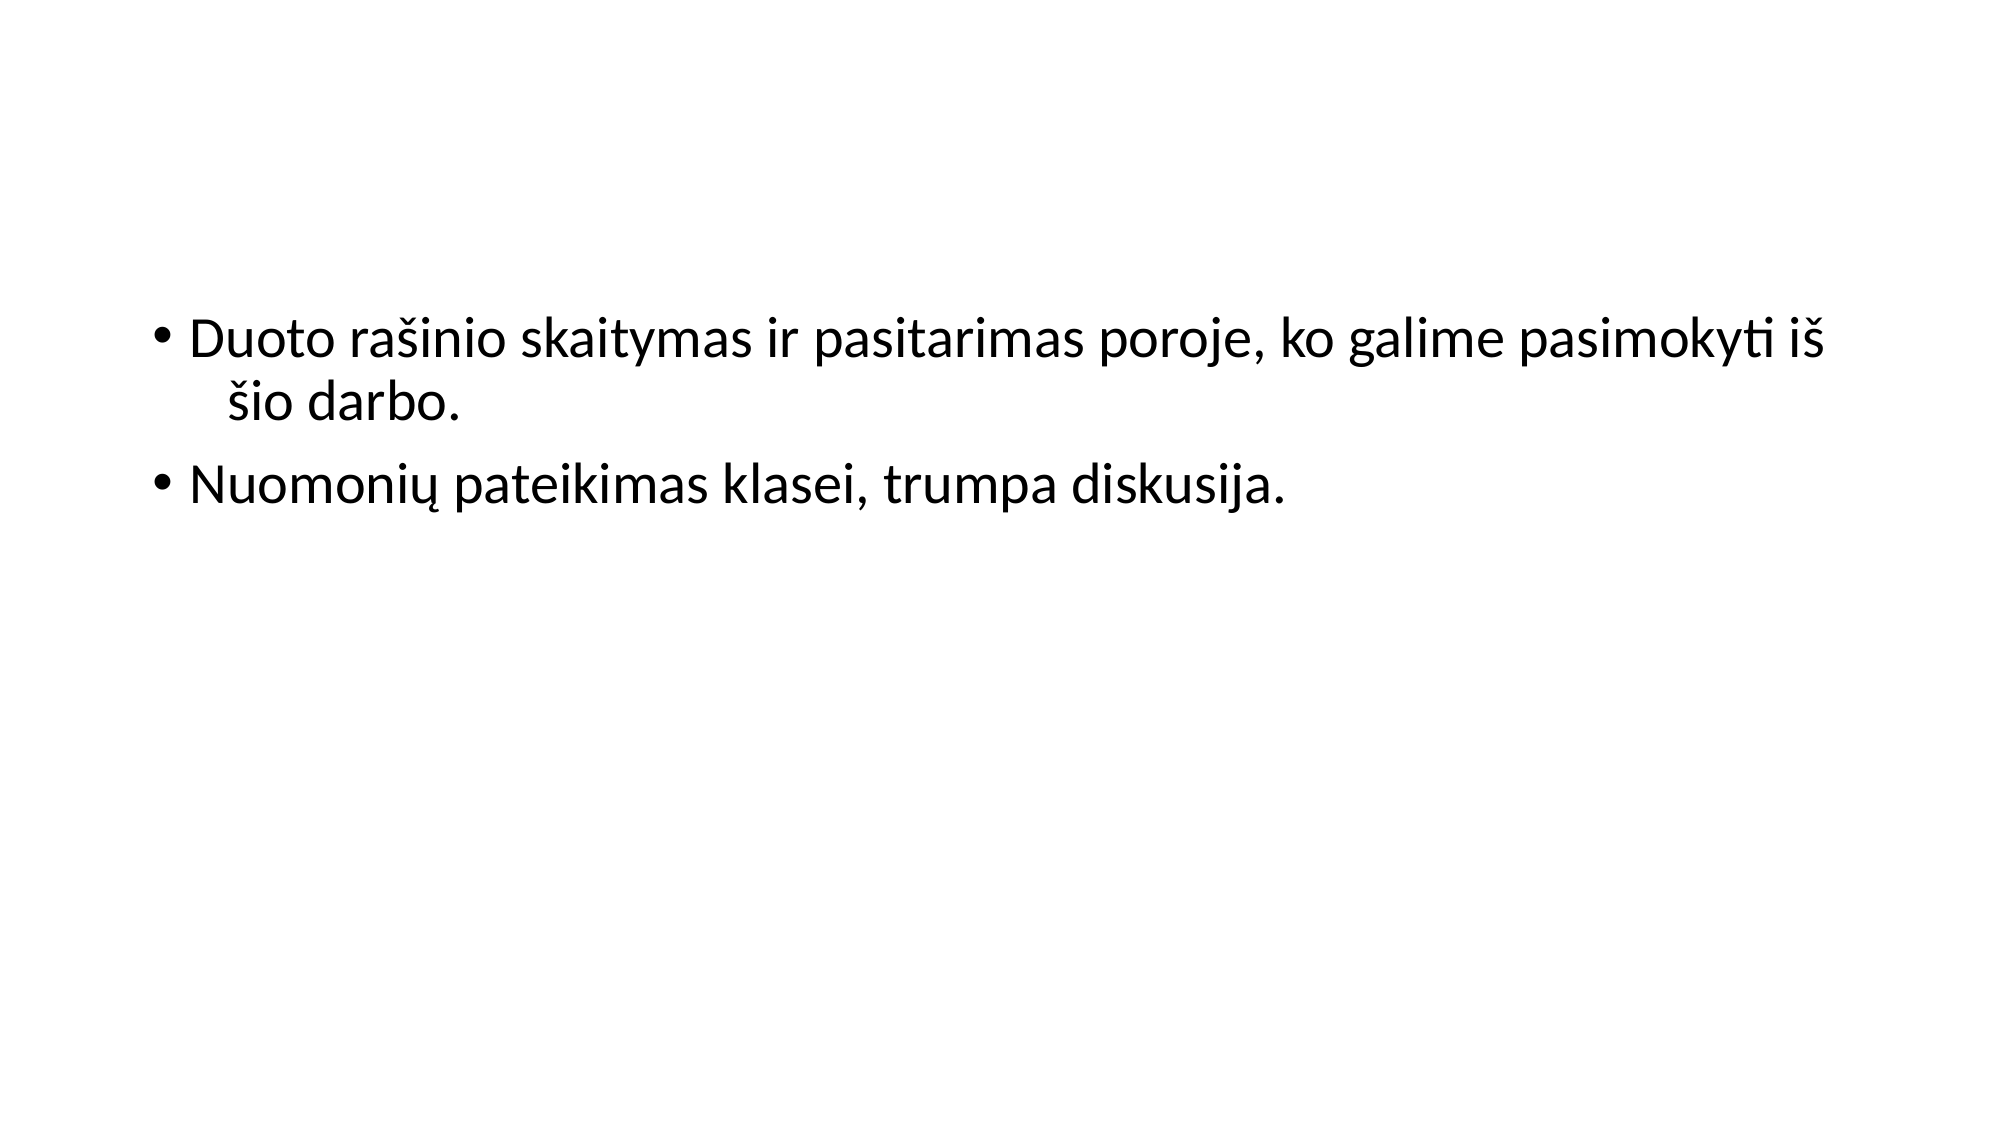

#
Duoto rašinio skaitymas ir pasitarimas poroje, ko galime pasimokyti iš šio darbo.
Nuomonių pateikimas klasei, trumpa diskusija.